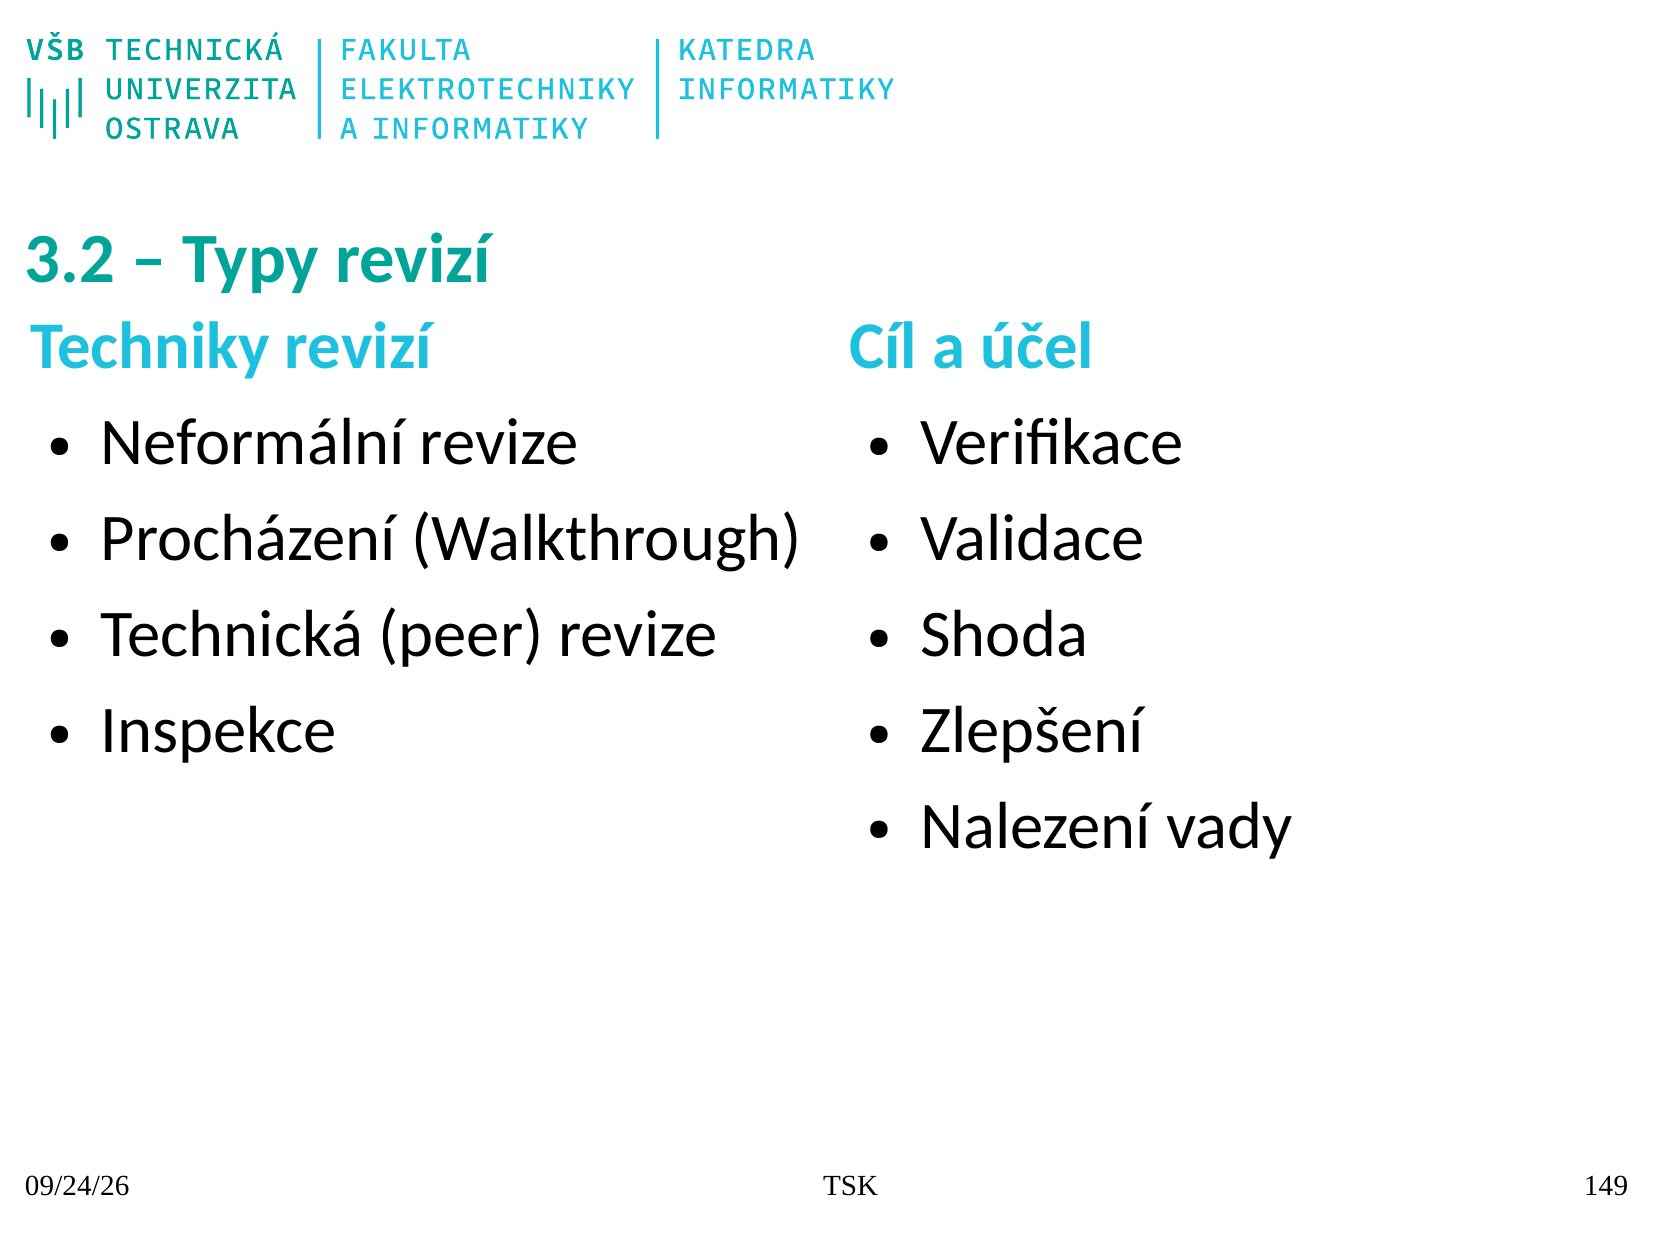

# 3.2 – Typy revizí
Techniky revizí
Neformální revize
Procházení (Walkthrough)
Technická (peer) revize
Inspekce
Cíl a účel
Verifikace
Validace
Shoda
Zlepšení
Nalezení vady
TSK
149